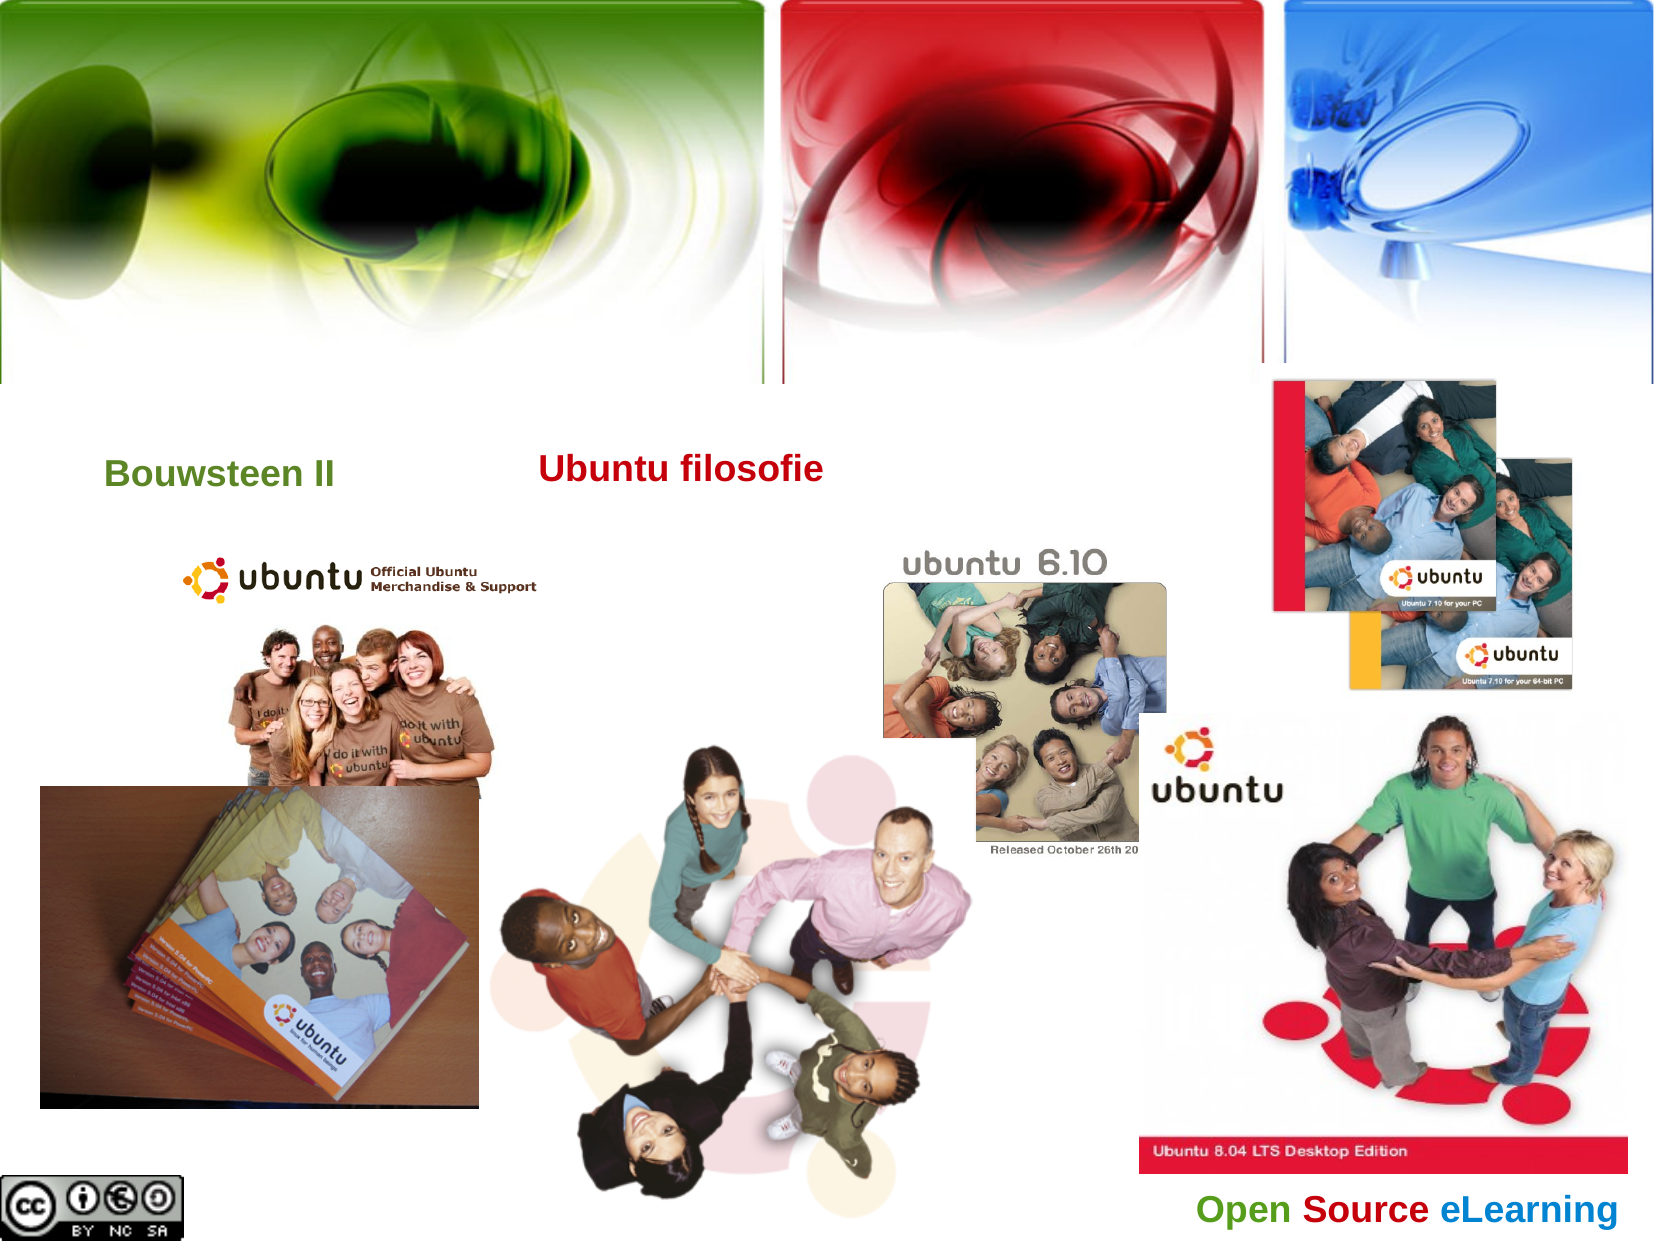

Ubuntu filosofie
Bouwsteen II
Open Source eLearning